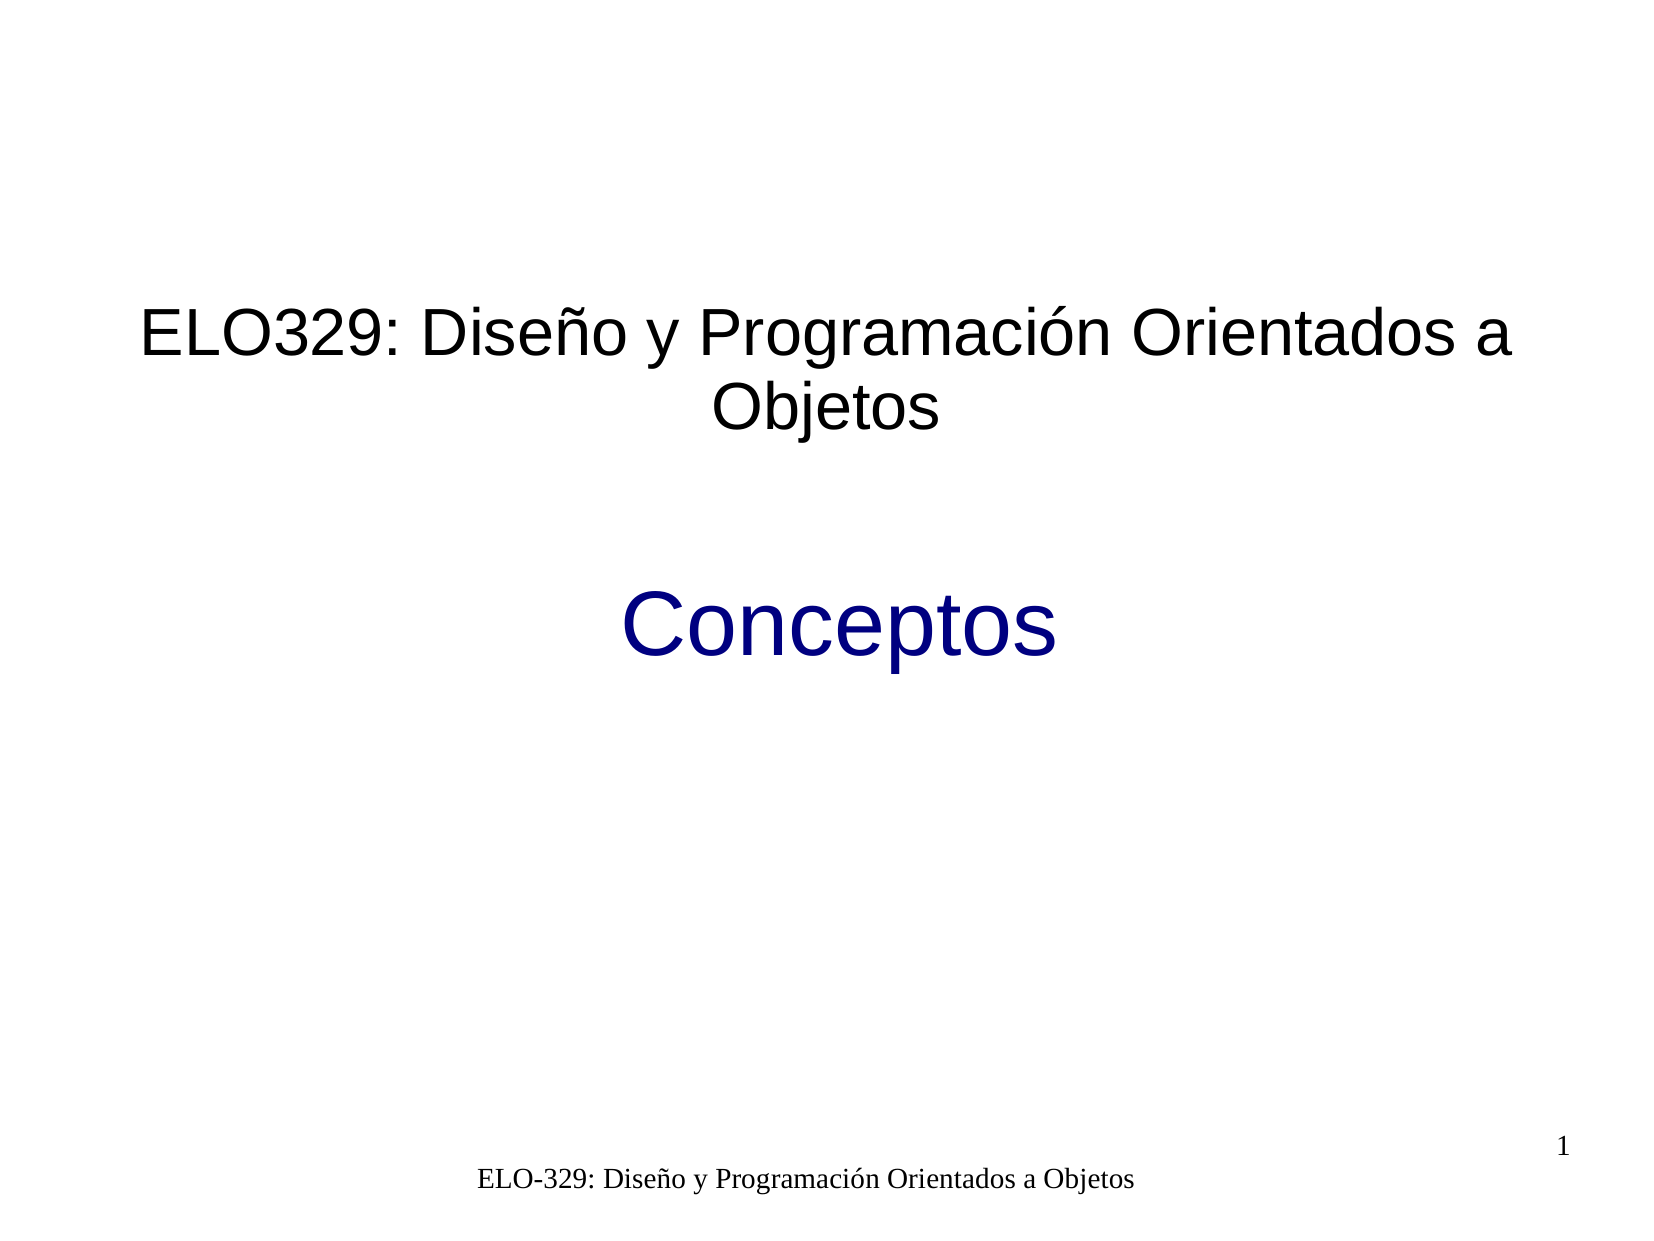

ELO329: Diseño y Programación Orientados a Objetos
# Conceptos
1